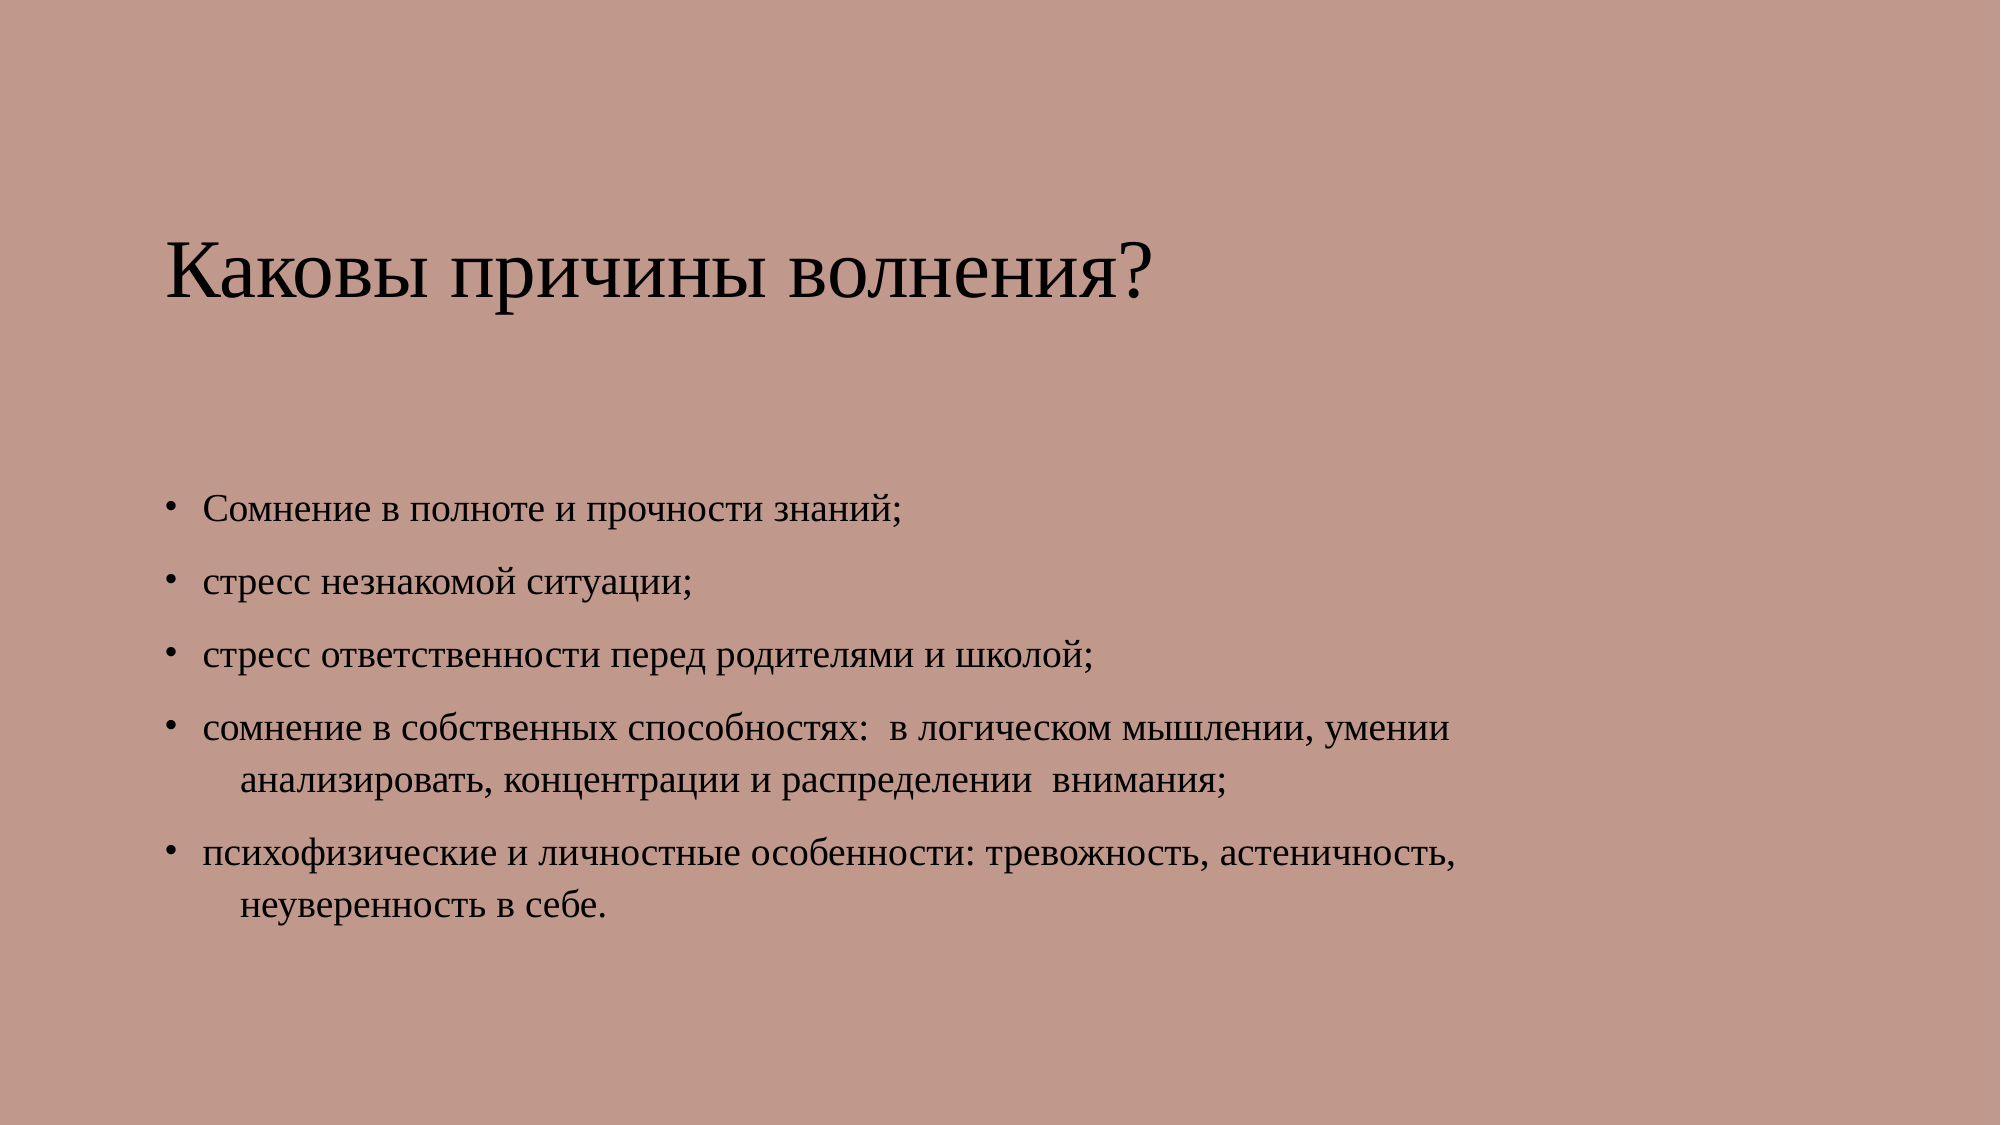

# Каковы причины волнения?
Сомнение в полноте и прочности знаний;
стресс незнакомой ситуации;
стресс ответственности перед родителями и школой;
сомнение в собственных способностях:  в логическом мышлении, умении анализировать, концентрации и распределении  внимания;
психофизические и личностные особенности: тревожность, астеничность, неуверенность в себе.